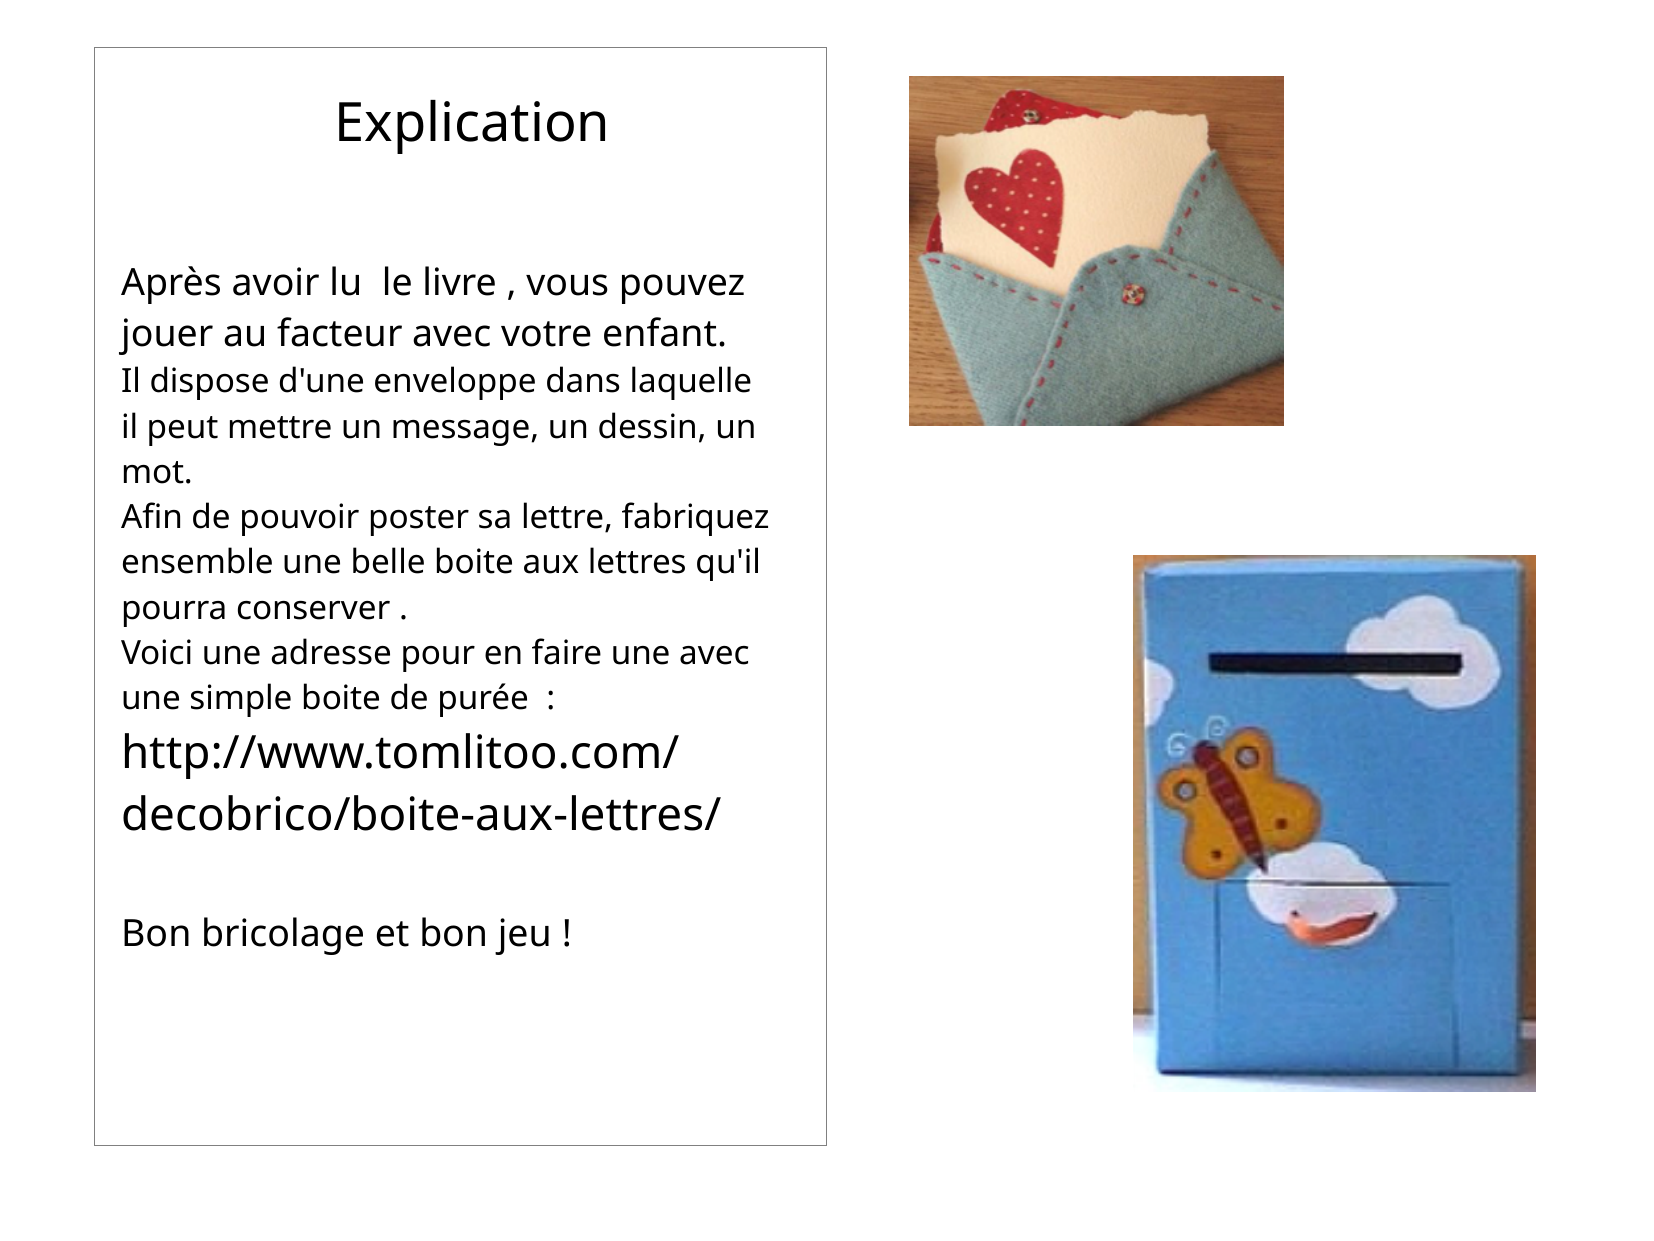

Explication
Après avoir lu le livre , vous pouvez jouer au facteur avec votre enfant.
Il dispose d'une enveloppe dans laquelle il peut mettre un message, un dessin, un mot.
Afin de pouvoir poster sa lettre, fabriquez ensemble une belle boite aux lettres qu'il pourra conserver .
Voici une adresse pour en faire une avec une simple boite de purée  :
http://www.tomlitoo.com/decobrico/boite-aux-lettres/
Bon bricolage et bon jeu !